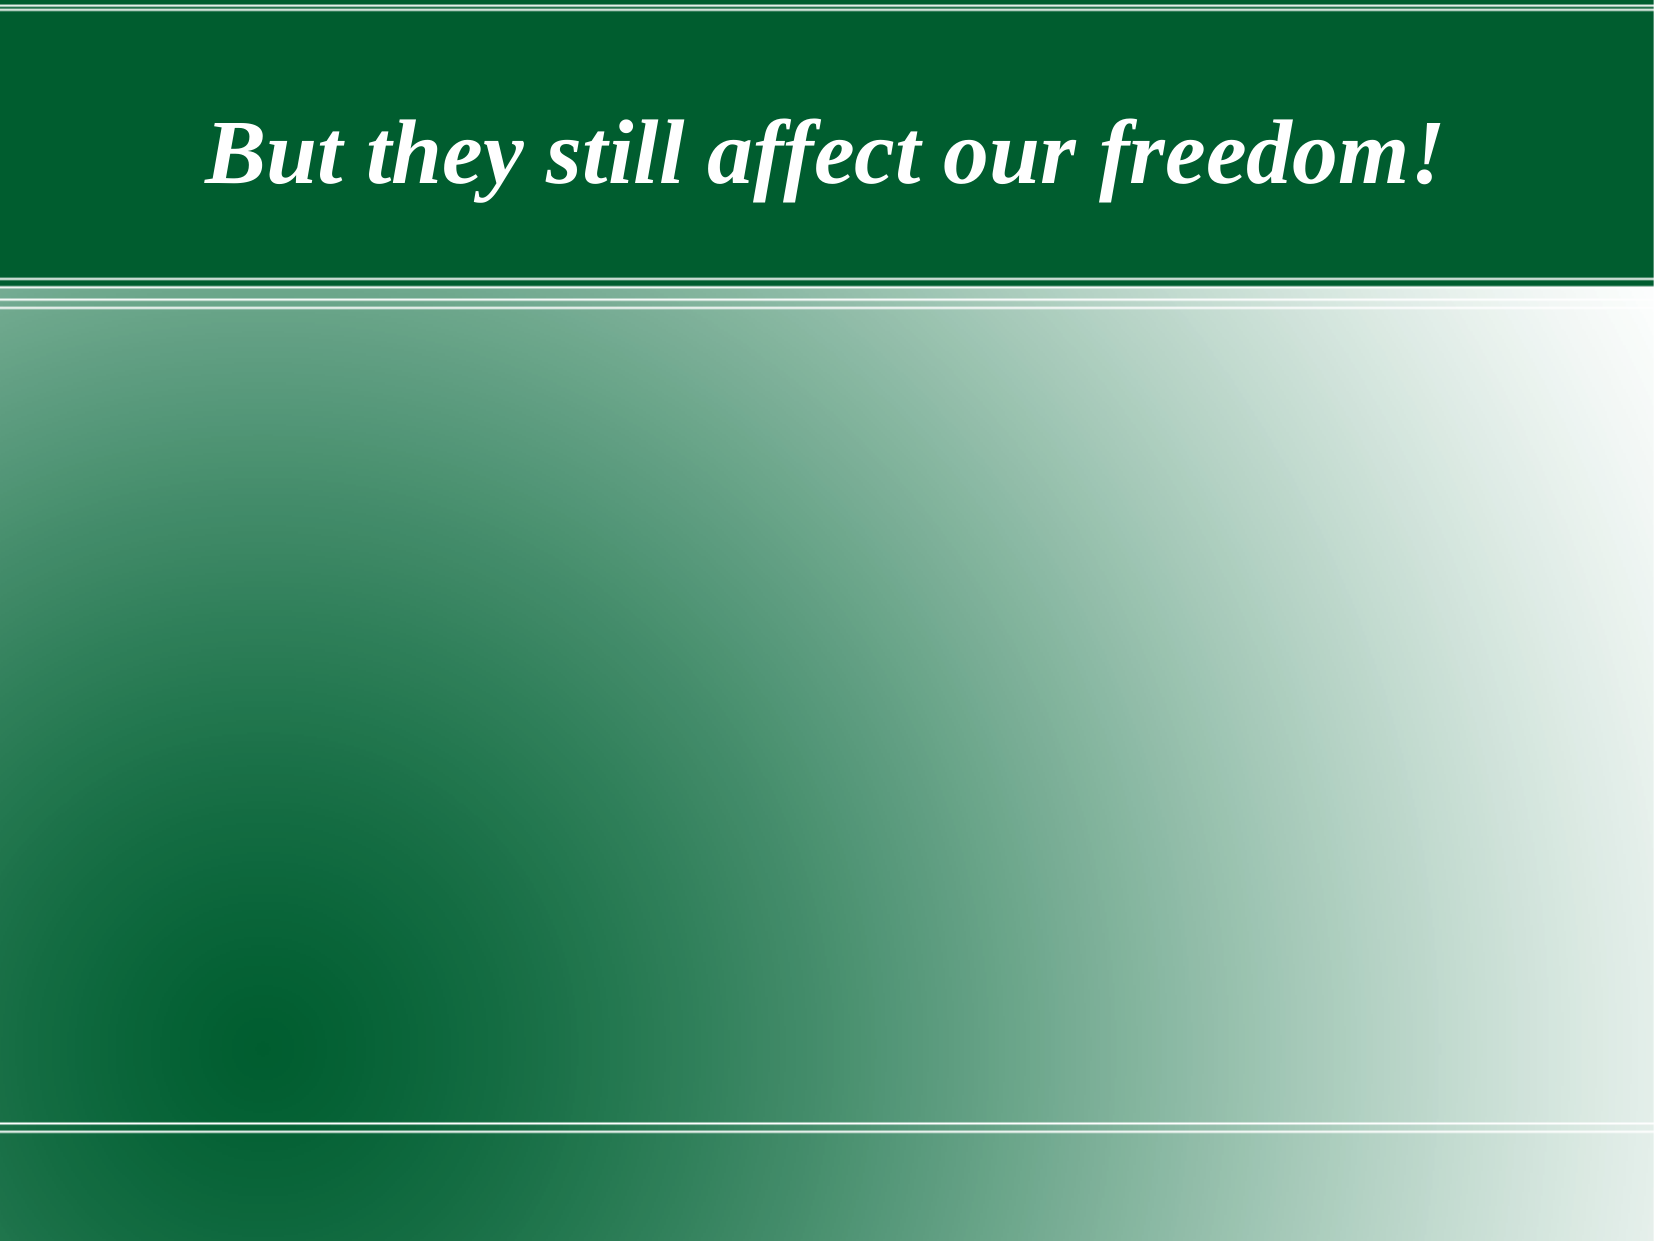

# But they still affect our freedom!